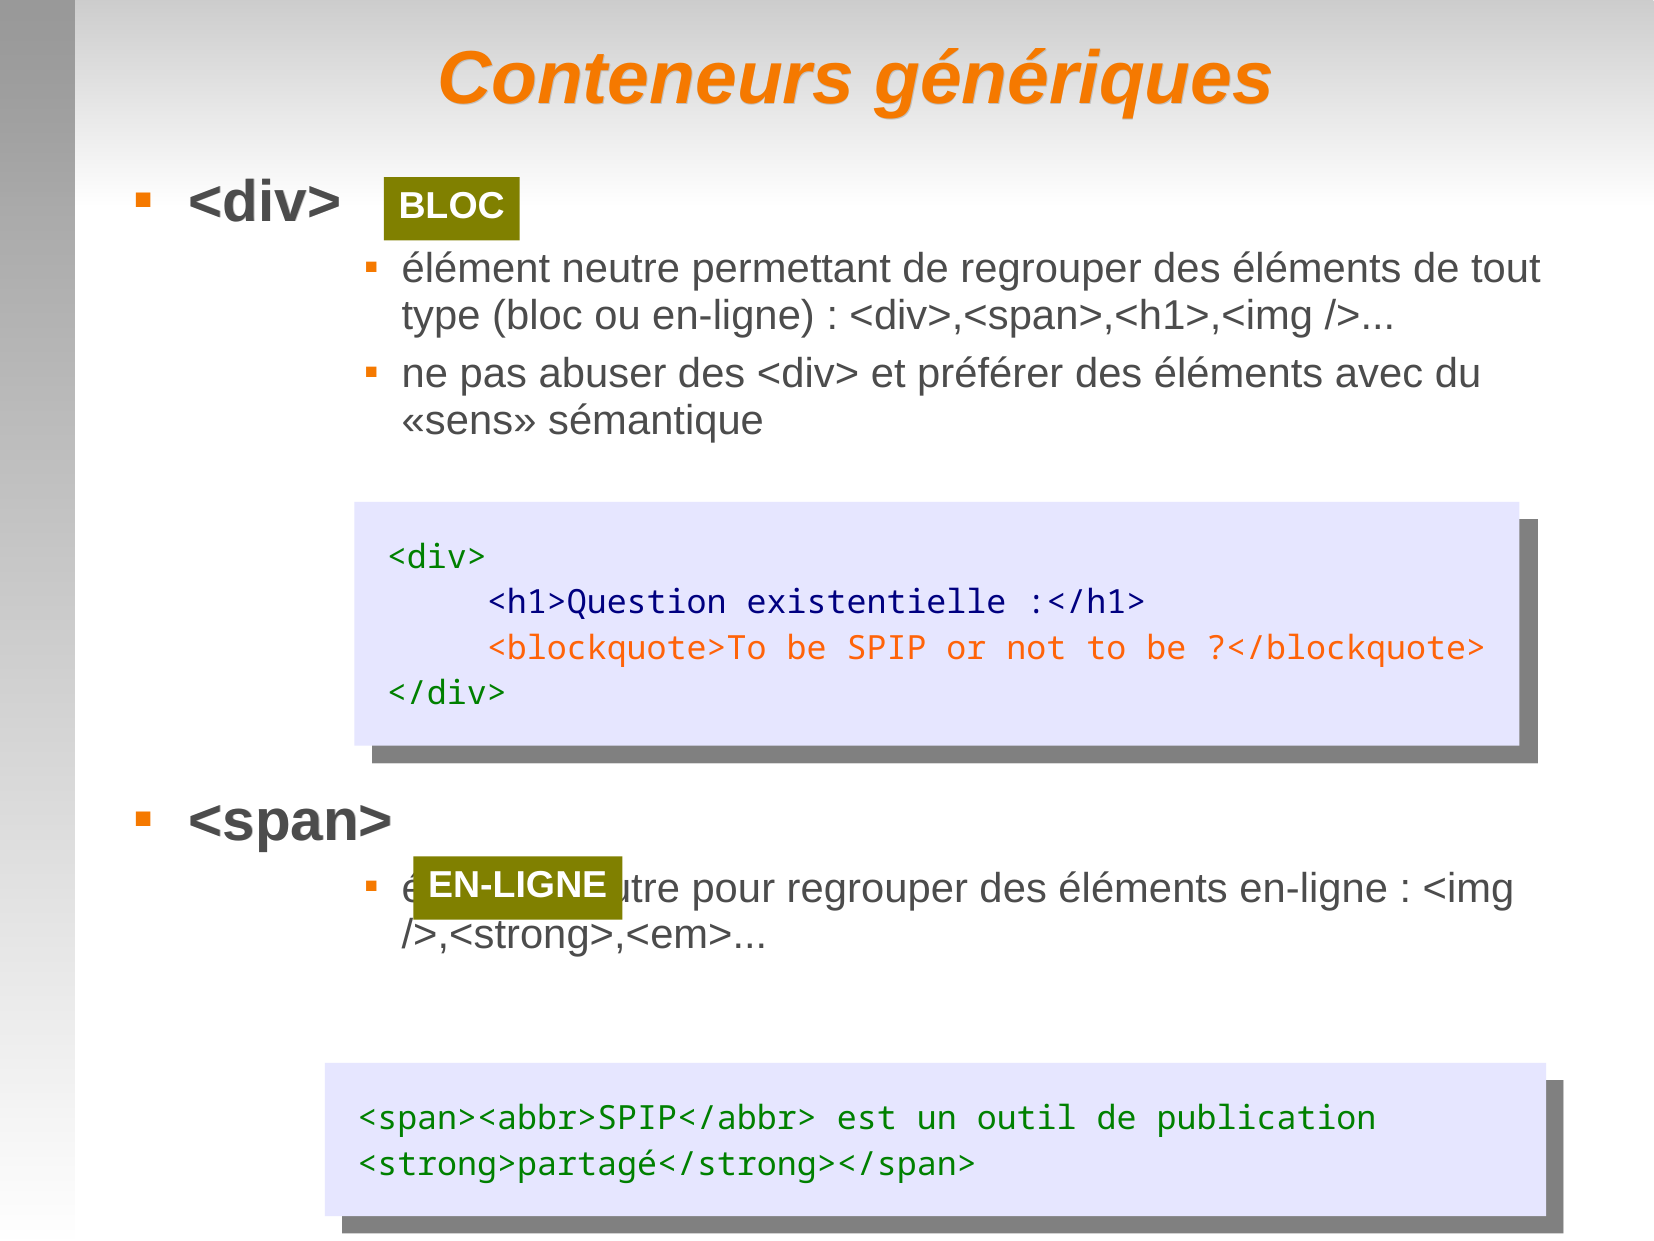

# Conteneurs génériques
<div>
élément neutre permettant de regrouper des éléments de tout type (bloc ou en-ligne) : <div>,<span>,<h1>,<img />...
ne pas abuser des <div> et préférer des éléments avec du «sens» sémantique
<span>
élément neutre pour regrouper des éléments en-ligne : <img />,<strong>,<em>...
BLOC
<div>
 <h1>Question existentielle :</h1>
 <blockquote>To be SPIP or not to be ?</blockquote>
</div>
EN-LIGNE
<span><abbr>SPIP</abbr> est un outil de publication
<strong>partagé</strong></span>